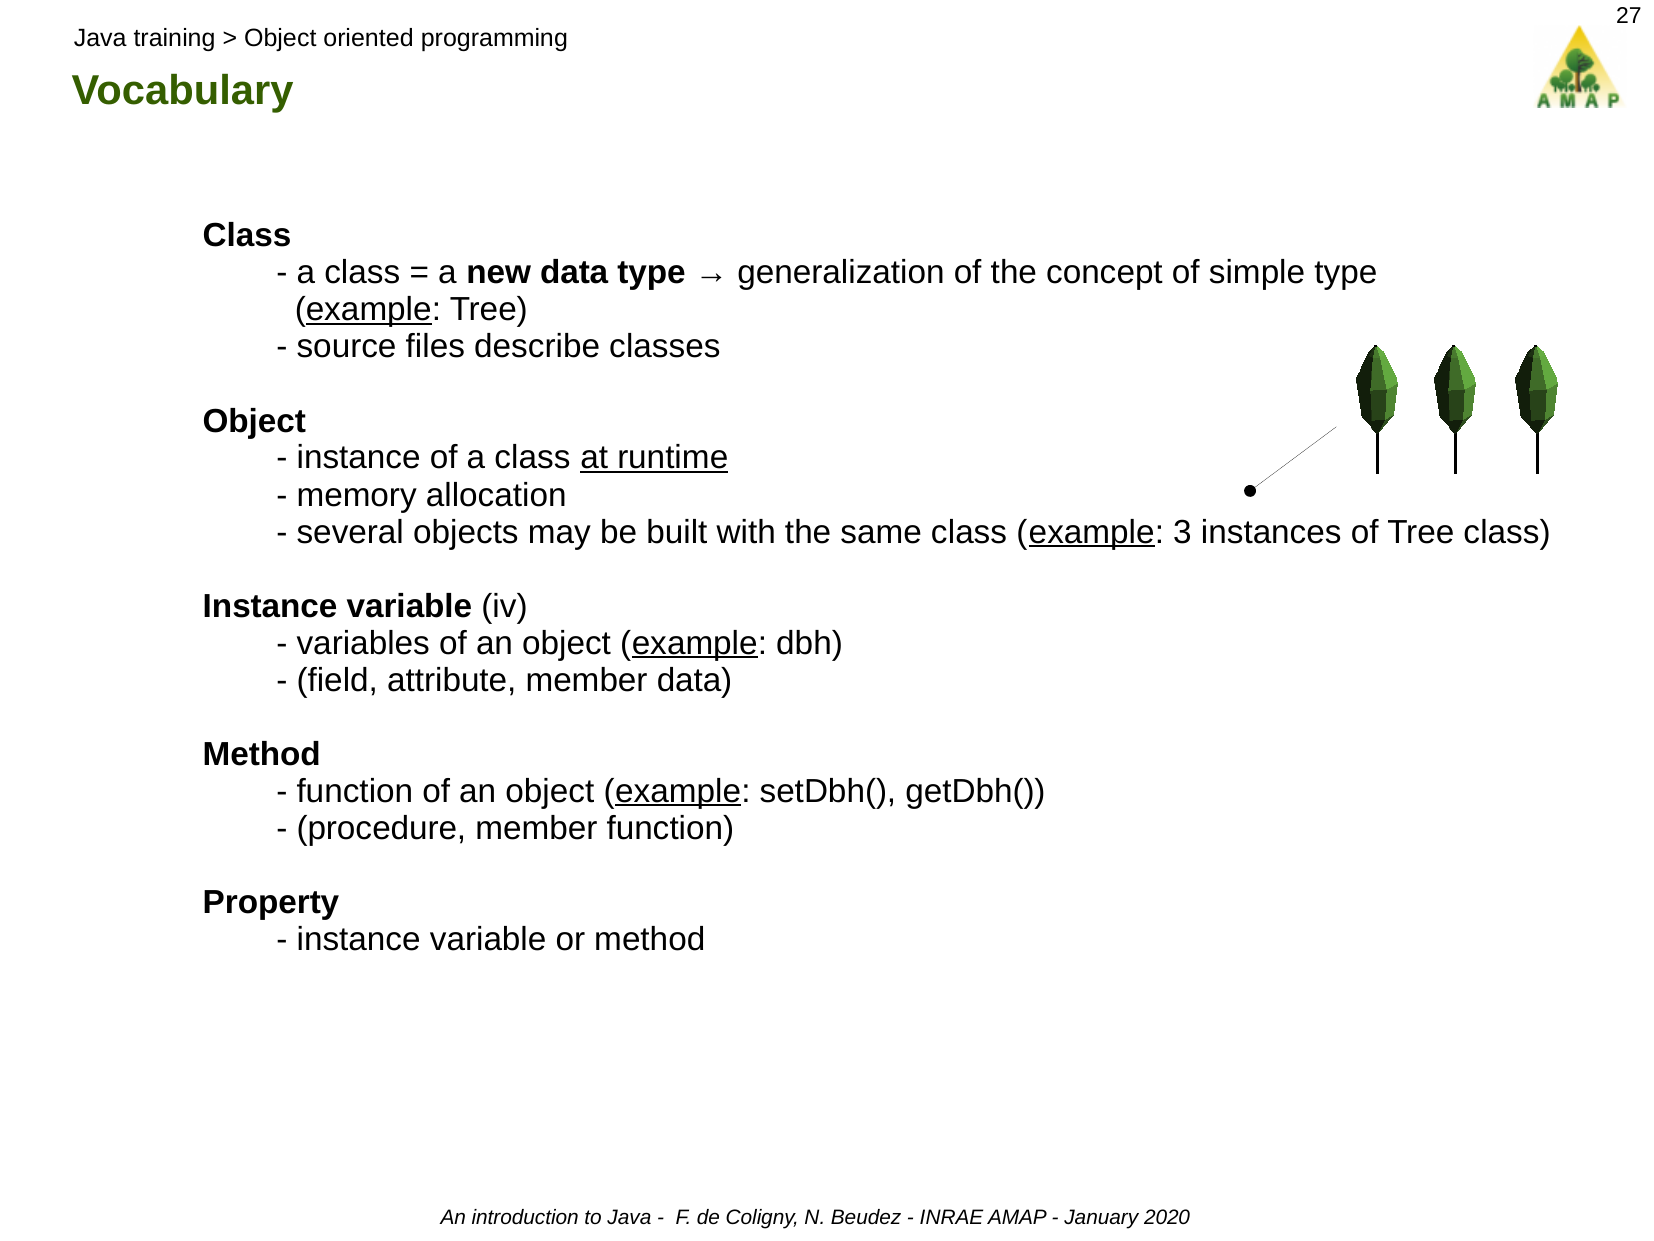

27
Java training > Object oriented programming
Vocabulary
Class
	- a class = a new data type → generalization of the concept of simple type
	 (example: Tree)
	- source files describe classes
Object
	- instance of a class at runtime
	- memory allocation
	- several objects may be built with the same class (example: 3 instances of Tree class)
Instance variable (iv)
	- variables of an object (example: dbh)
	- (field, attribute, member data)
Method
	- function of an object (example: setDbh(), getDbh())
	- (procedure, member function)
Property
	- instance variable or method